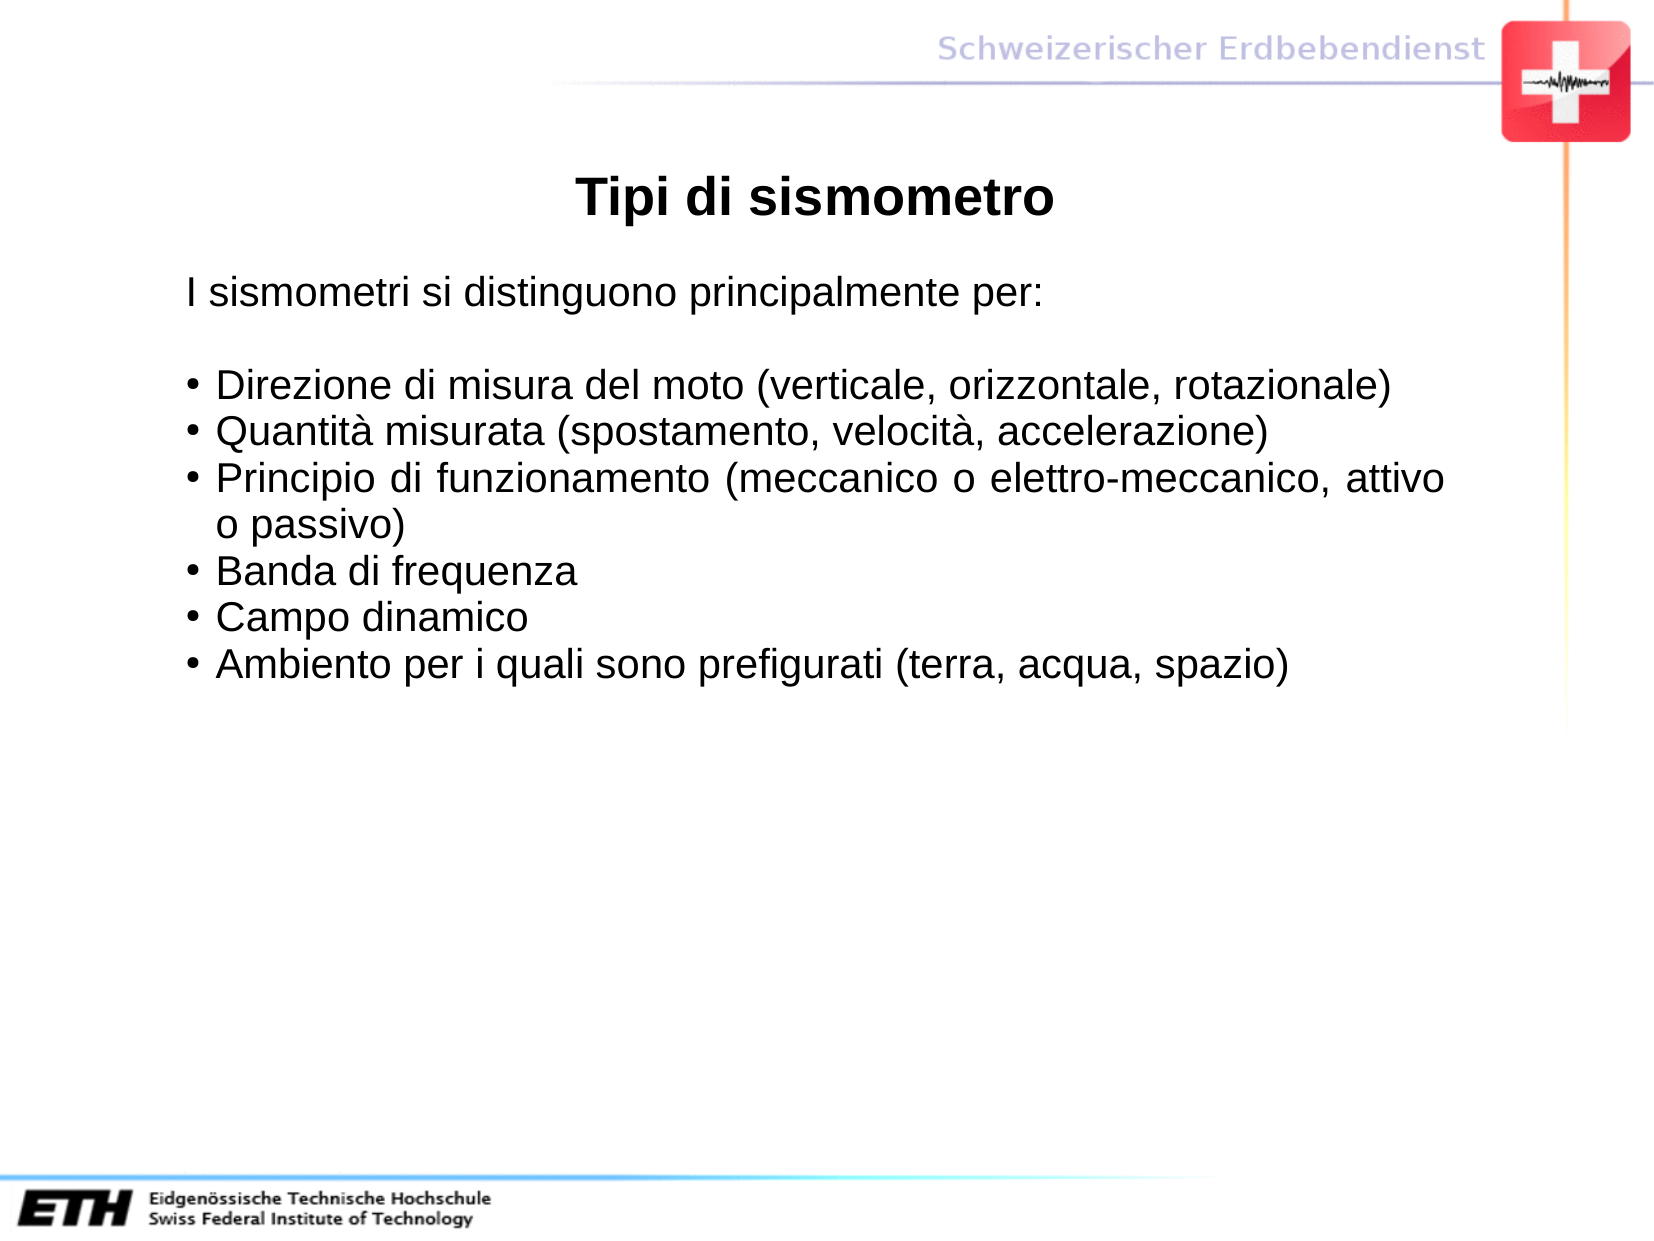

Tipi di sismometro
I sismometri si distinguono principalmente per:
Direzione di misura del moto (verticale, orizzontale, rotazionale)
Quantità misurata (spostamento, velocità, accelerazione)
Principio di funzionamento (meccanico o elettro-meccanico, attivo o passivo)
Banda di frequenza
Campo dinamico
Ambiento per i quali sono prefigurati (terra, acqua, spazio)